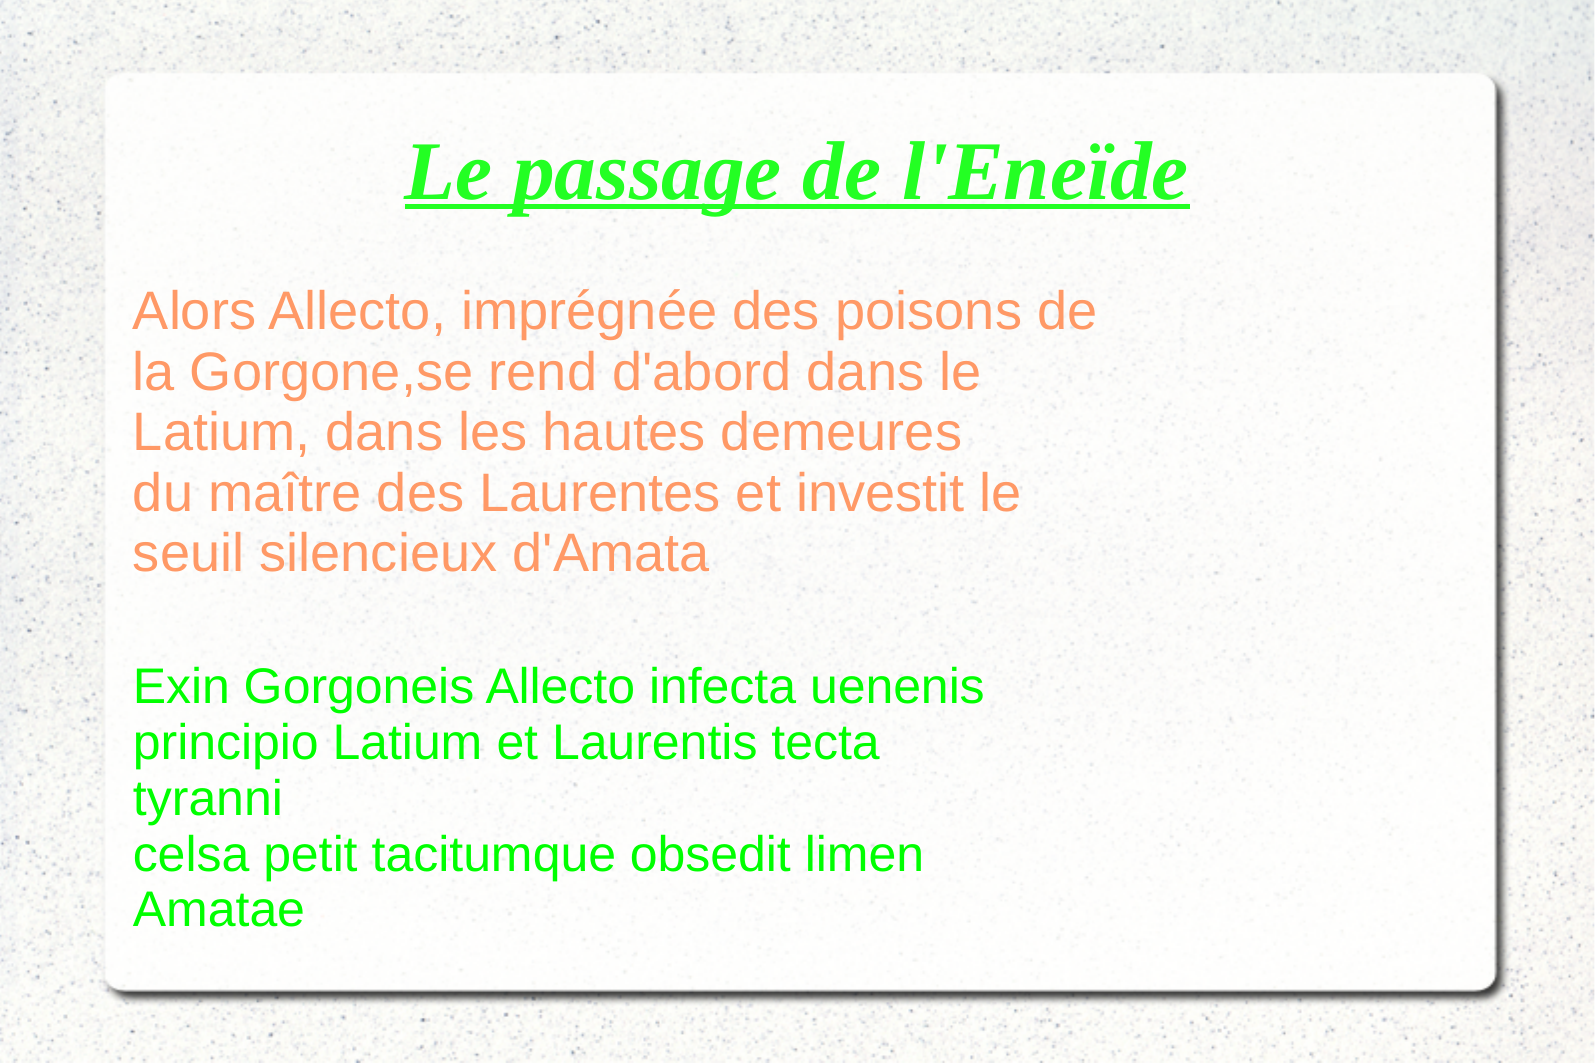

# Le passage de l'Eneïde
Alors Allecto, imprégnée des poisons de la Gorgone,se rend d'abord dans le Latium, dans les hautes demeures
du maître des Laurentes et investit le seuil silencieux d'Amata
Exin Gorgoneis Allecto infecta uenenis principio Latium et Laurentis tecta tyranni
celsa petit tacitumque obsedit limen Amatae